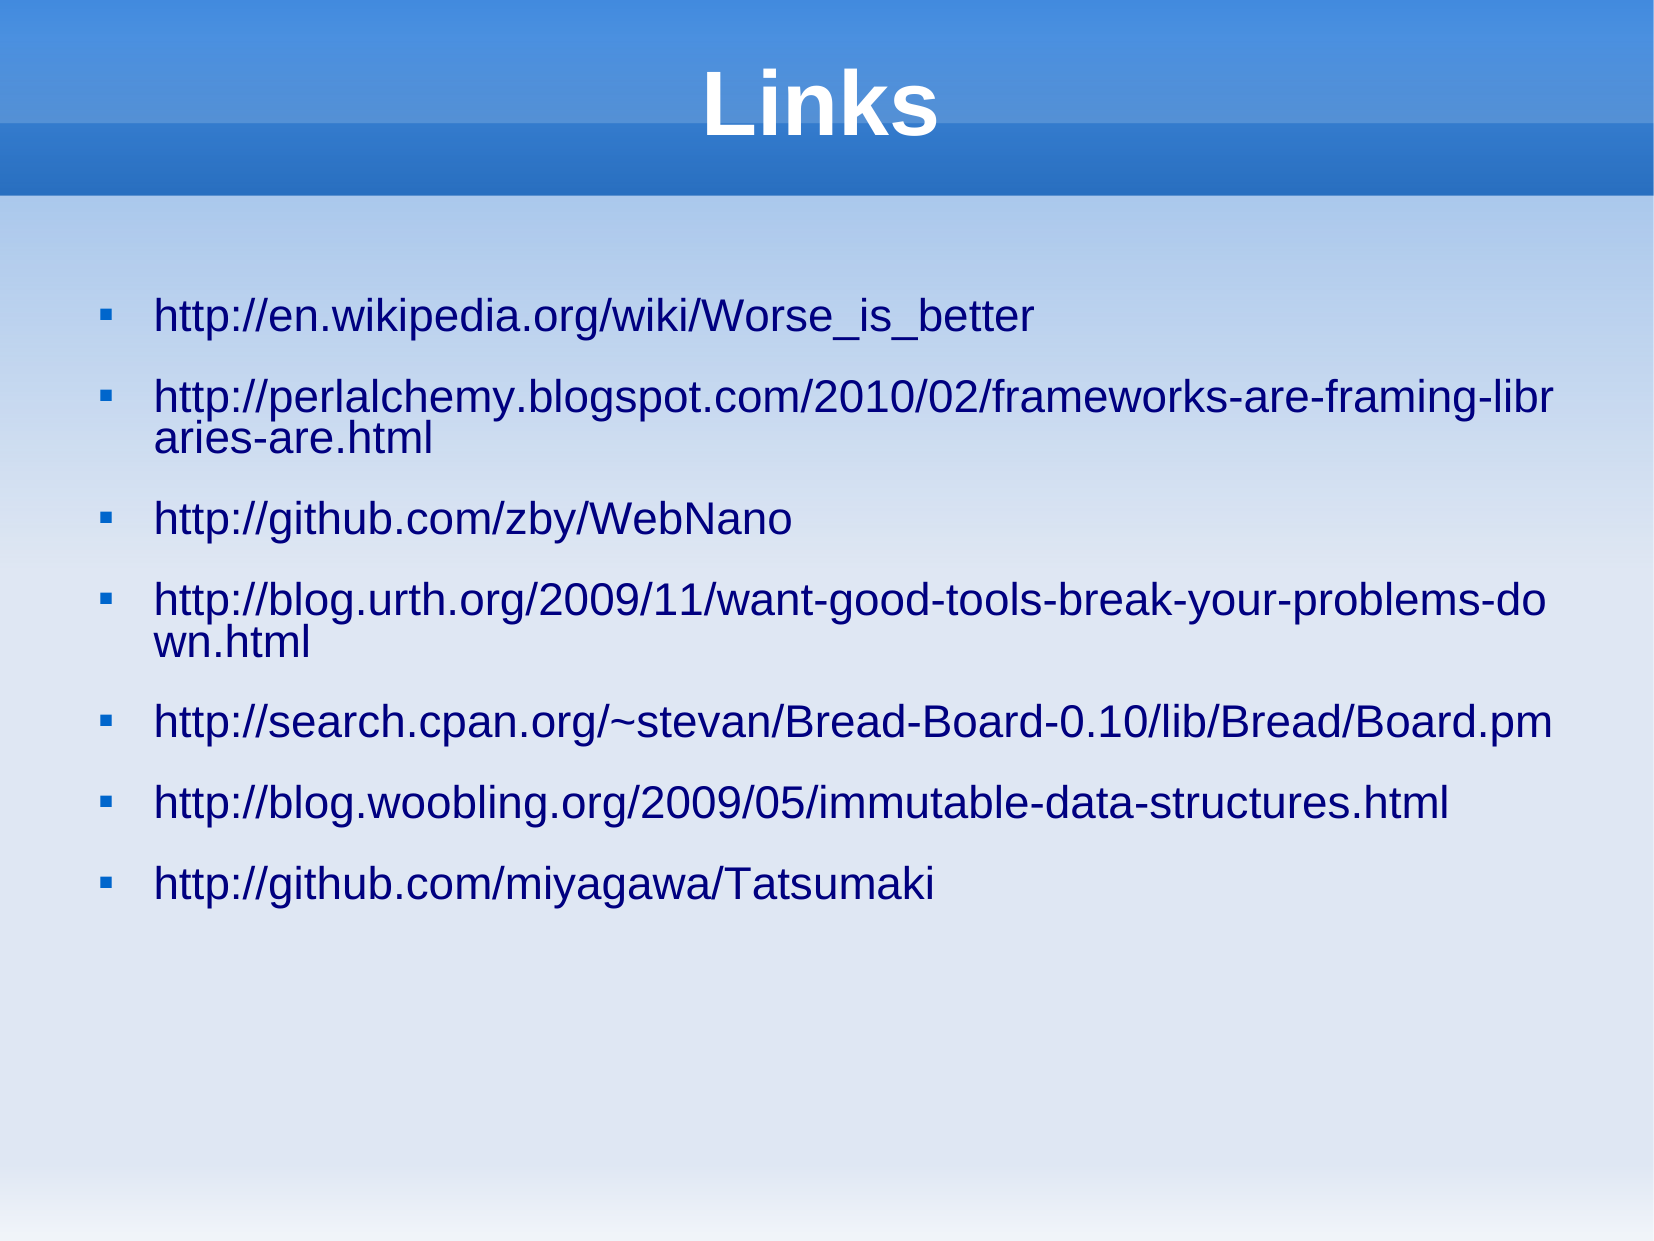

# Links
http://en.wikipedia.org/wiki/Worse_is_better
http://perlalchemy.blogspot.com/2010/02/frameworks-are-framing-libraries-are.html
http://github.com/zby/WebNano
http://blog.urth.org/2009/11/want-good-tools-break-your-problems-down.html
http://search.cpan.org/~stevan/Bread-Board-0.10/lib/Bread/Board.pm
http://blog.woobling.org/2009/05/immutable-data-structures.html
http://github.com/miyagawa/Tatsumaki